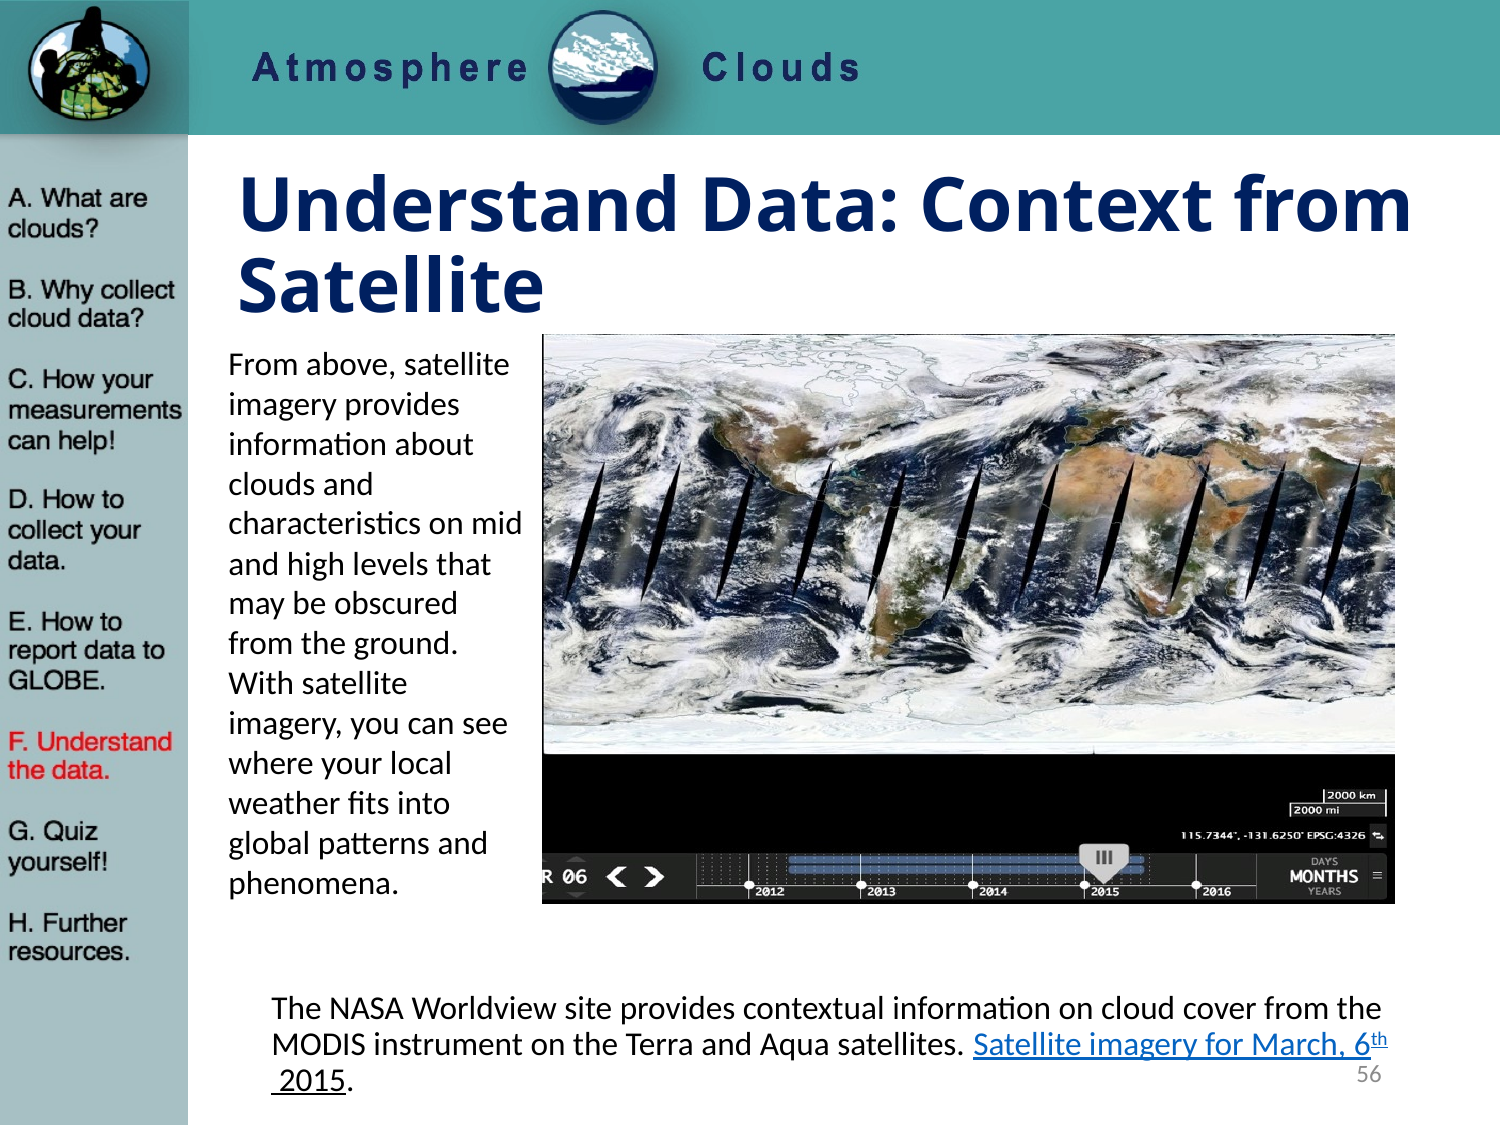

# Understand Data: Context from Satellite
From above, satellite imagery provides information about clouds and characteristics on mid and high levels that may be obscured from the ground.
With satellite imagery, you can see where your local weather fits into global patterns and phenomena.
The NASA Worldview site provides contextual information on cloud cover from the MODIS instrument on the Terra and Aqua satellites. Satellite imagery for March, 6th 2015.